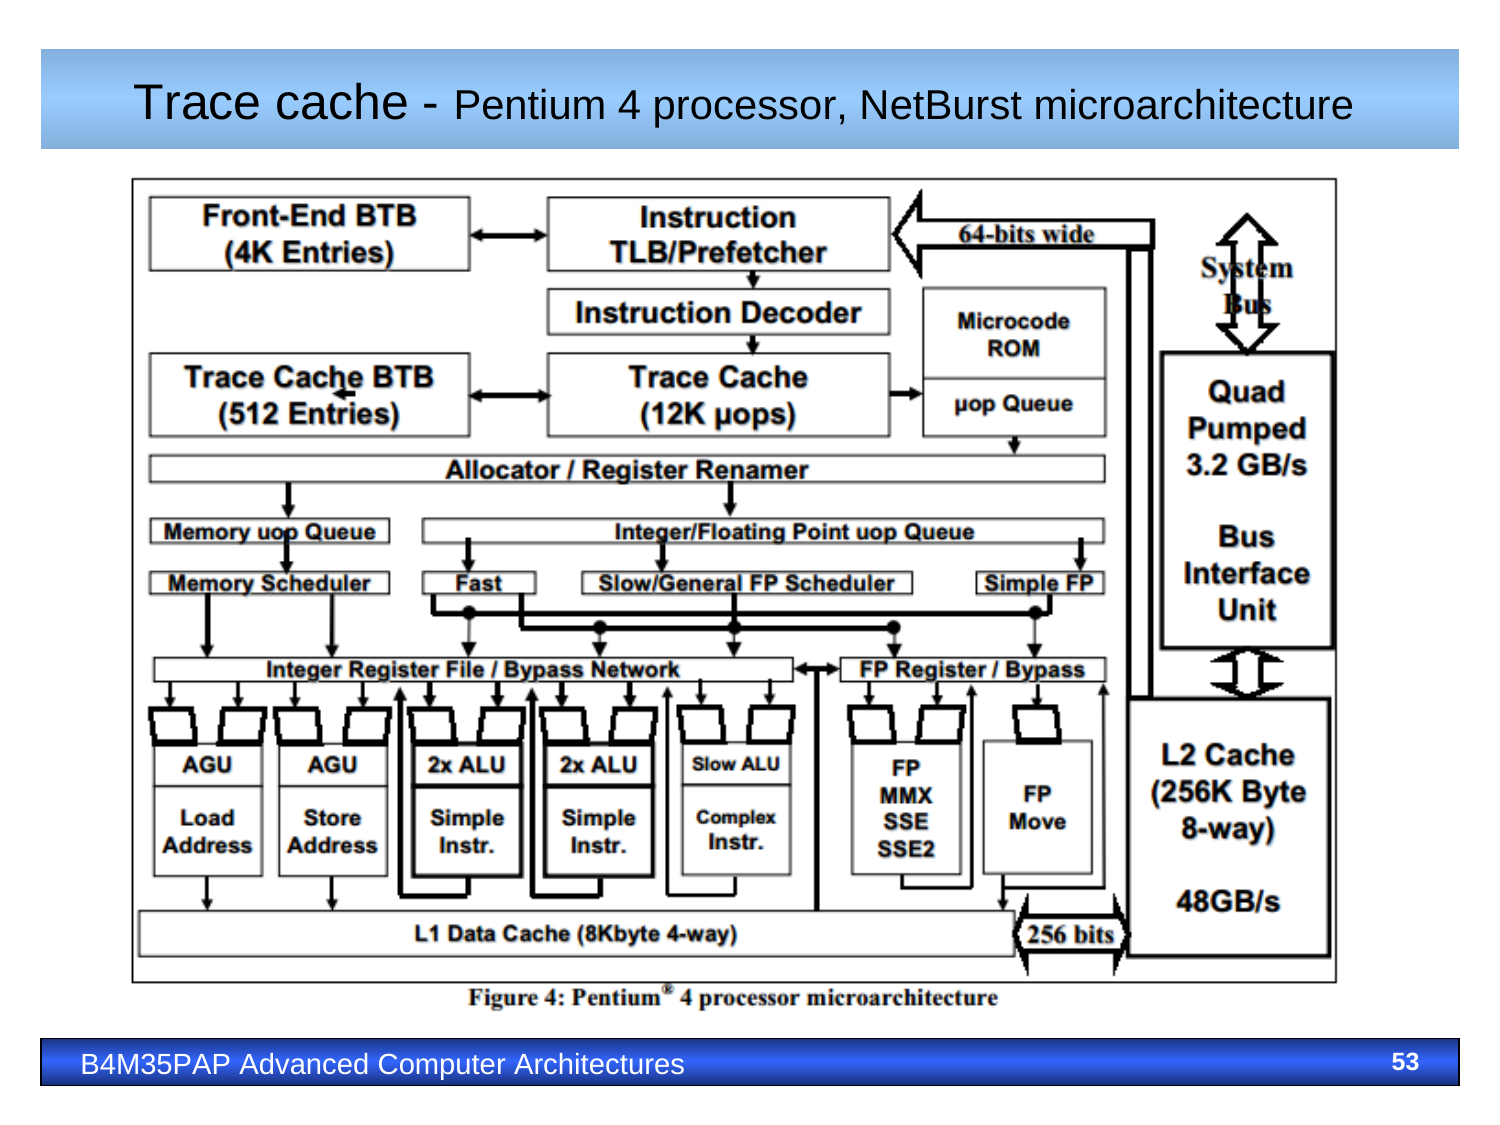

# Trace cache - Pentium 4 processor, NetBurst microarchitecture